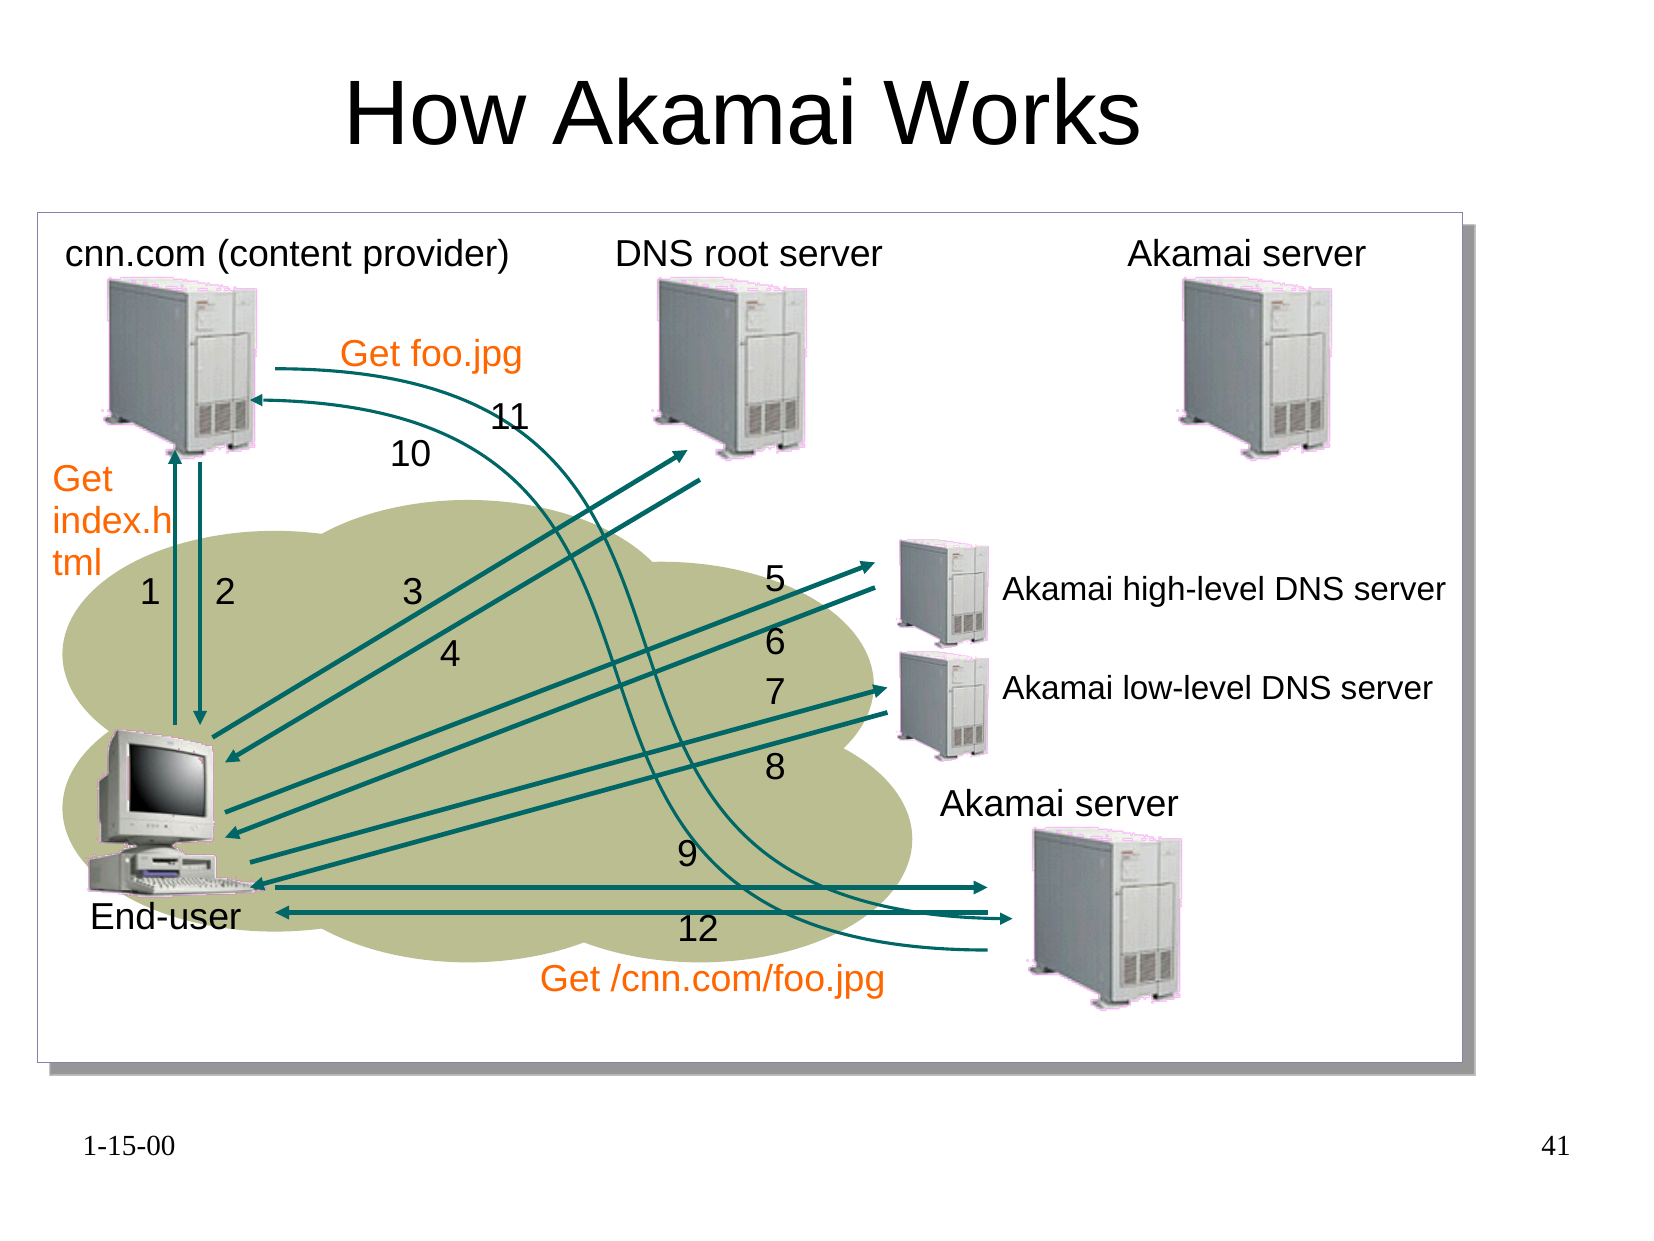

# How Akamai Works
cnn.com (content provider)
DNS root server
Akamai server
Get foo.jpg
11
10
Get index.html
5
1
2
3
Akamai high-level DNS server
6
4
7
Akamai low-level DNS server
8
Akamai server
9
End-user
12
Get /cnn.com/foo.jpg
1-15-00
41